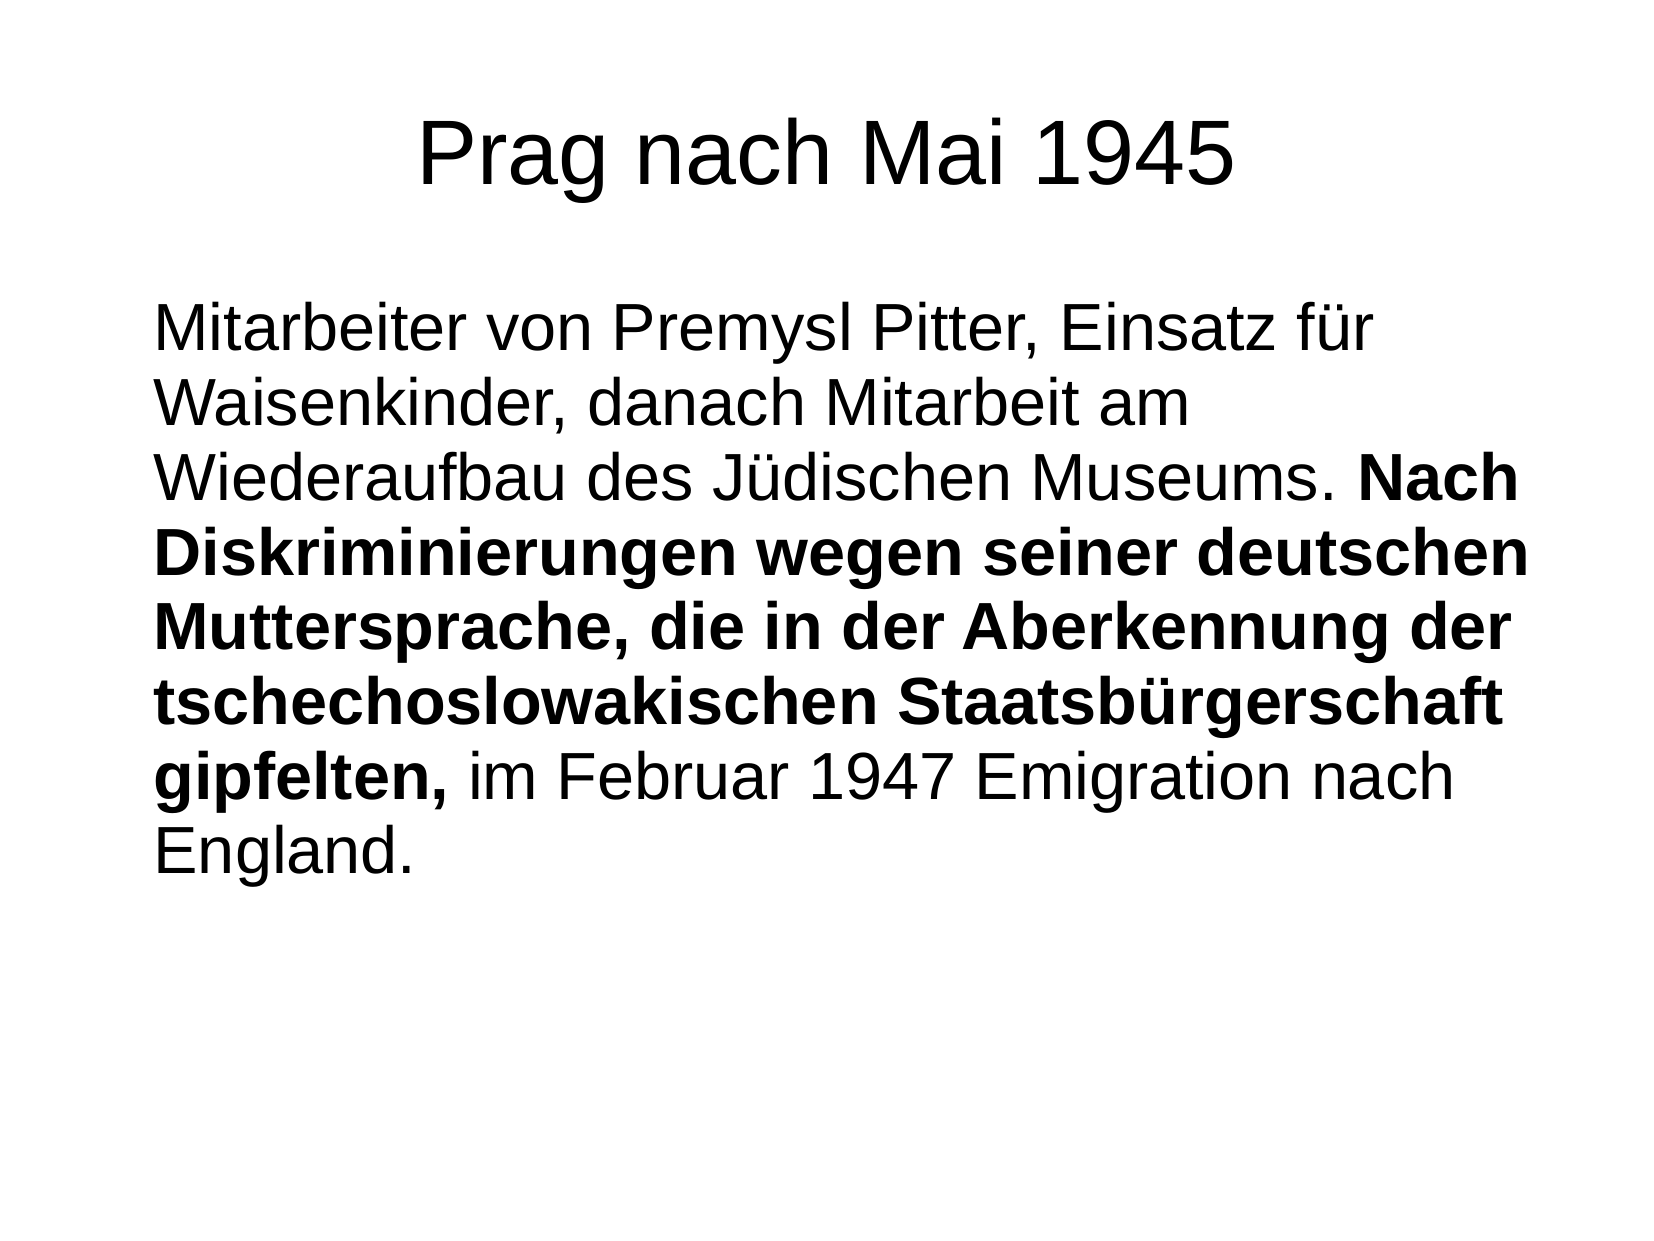

# Prag nach Mai 1945
Mitarbeiter von Premysl Pitter, Einsatz für Waisenkinder, danach Mitarbeit am Wiederaufbau des Jüdischen Museums. Nach Diskriminierungen wegen seiner deutschen Muttersprache, die in der Aberkennung der tschechoslowakischen Staatsbürgerschaft gipfelten, im Februar 1947 Emigration nach England.